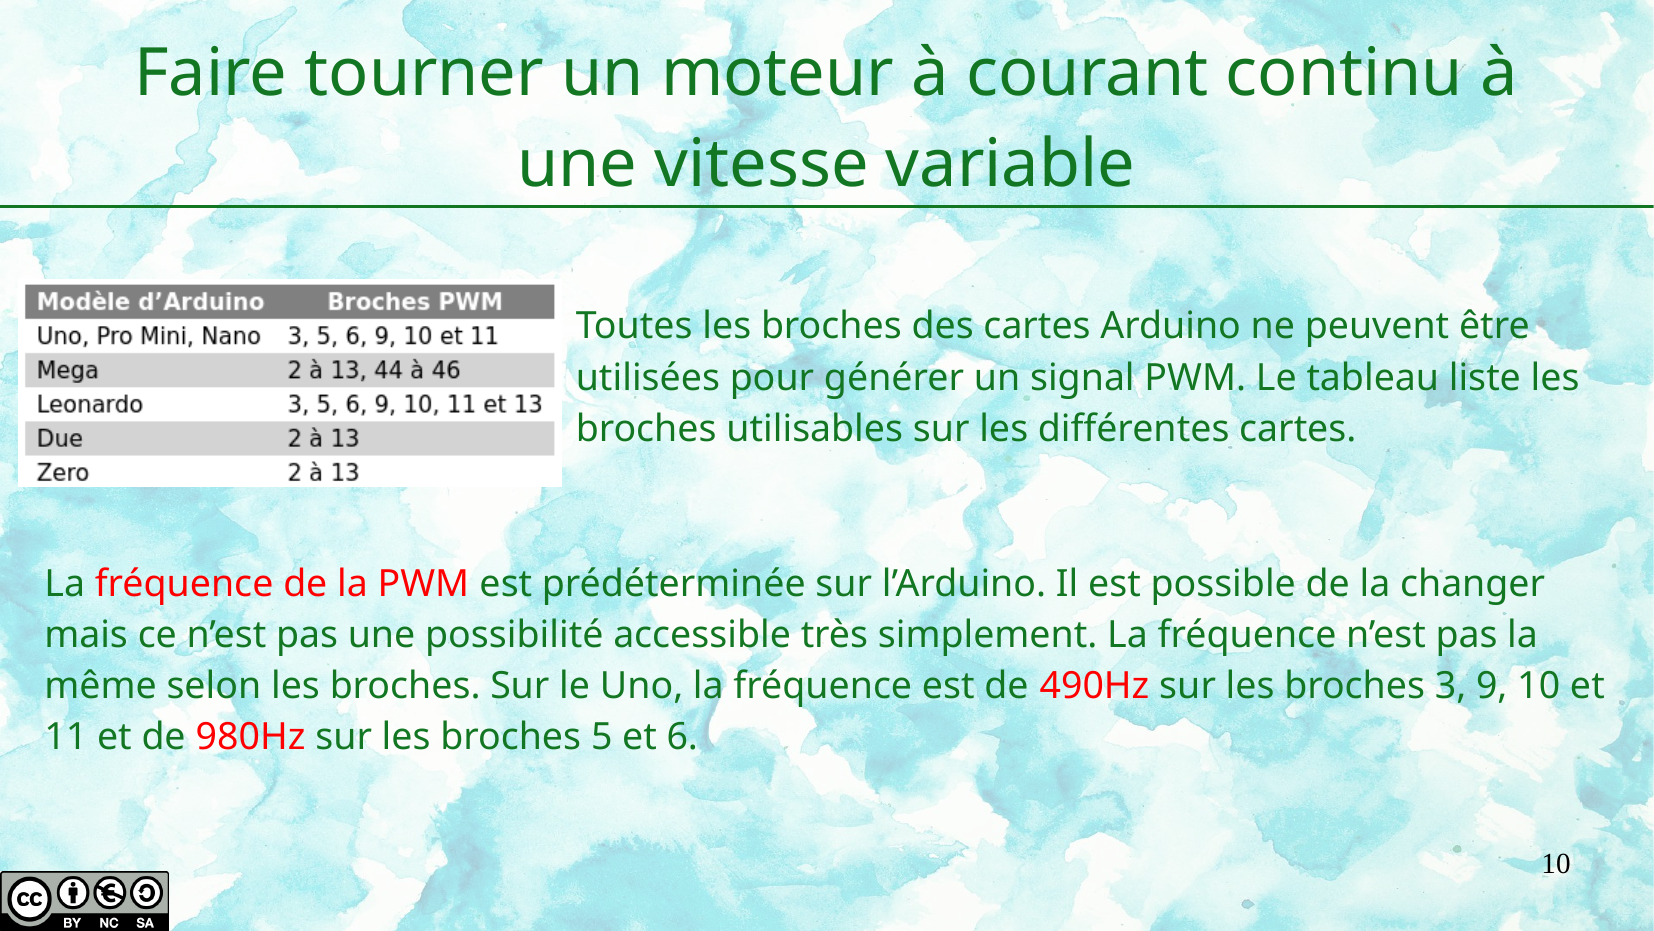

# Faire tourner un moteur à courant continu à une vitesse variable
Toutes les broches des cartes Arduino ne peuvent être utilisées pour générer un signal PWM. Le tableau liste les broches utilisables sur les différentes cartes.
La fréquence de la PWM est prédéterminée sur l’Arduino. Il est possible de la changer mais ce n’est pas une possibilité accessible très simplement. La fréquence n’est pas la même selon les broches. Sur le Uno, la fréquence est de 490Hz sur les broches 3, 9, 10 et 11 et de 980Hz sur les broches 5 et 6.
10